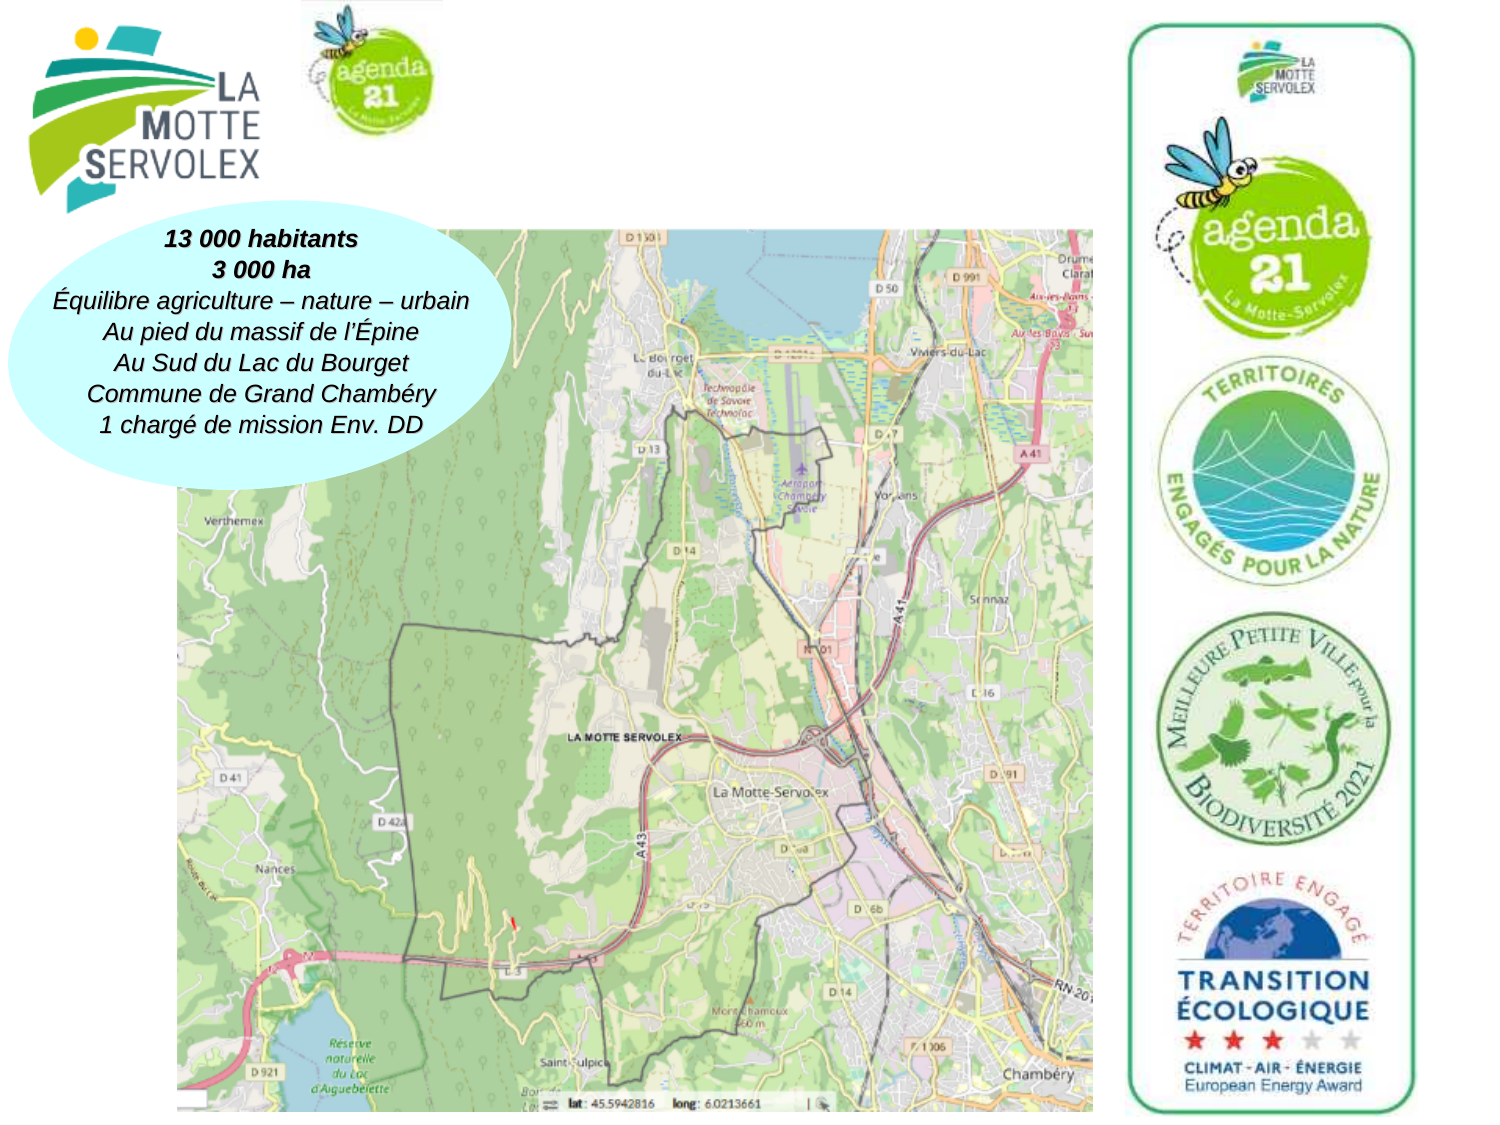

13 000 habitants
3 000 ha
Équilibre agriculture – nature – urbain
Au pied du massif de l’Épine
Au Sud du Lac du Bourget
Commune de Grand Chambéry
1 chargé de mission Env. DD